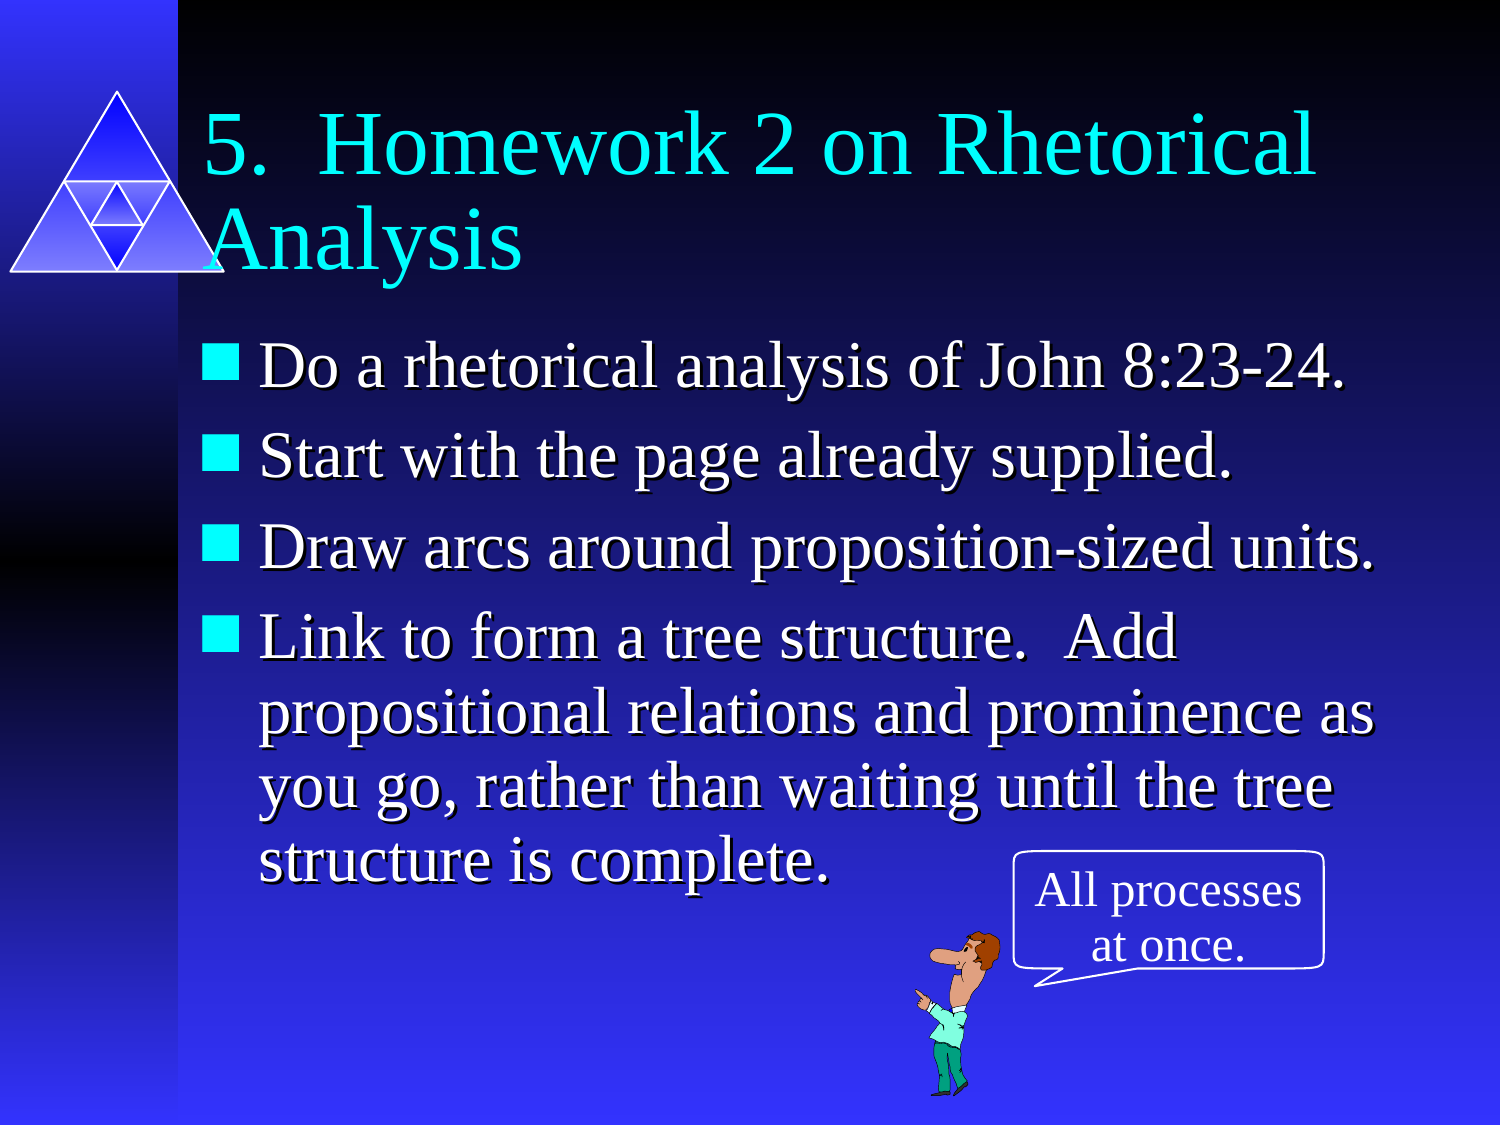

# 5. Homework 2 on Rhetorical Analysis
Do a rhetorical analysis of John 8:23-24.
Start with the page already supplied.
Draw arcs around proposition-sized units.
Link to form a tree structure. Add propositional relations and prominence as you go, rather than waiting until the tree structure is complete.
All processes
at once.